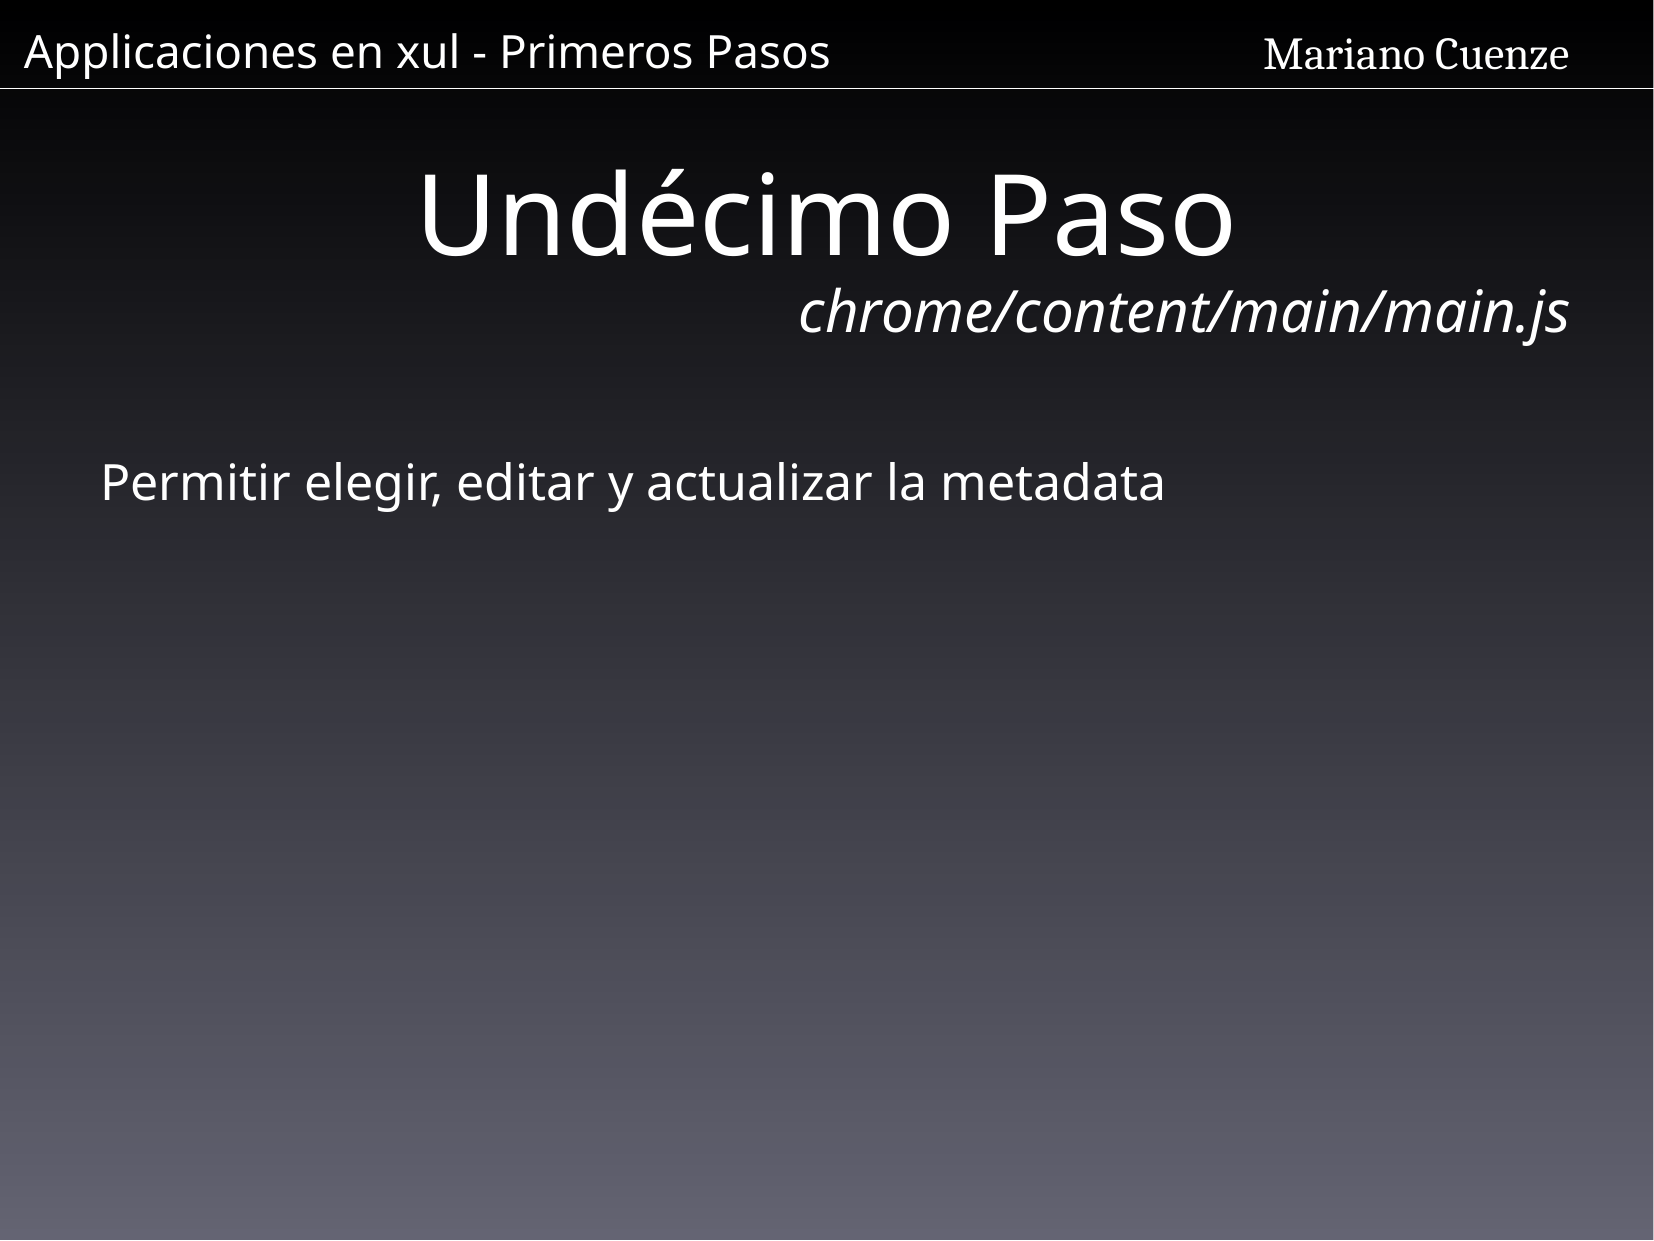

Applicaciones en xul - Primeros Pasos
Mariano Cuenze
# Undécimo Paso
chrome/content/main/main.js
Permitir elegir, editar y actualizar la metadata